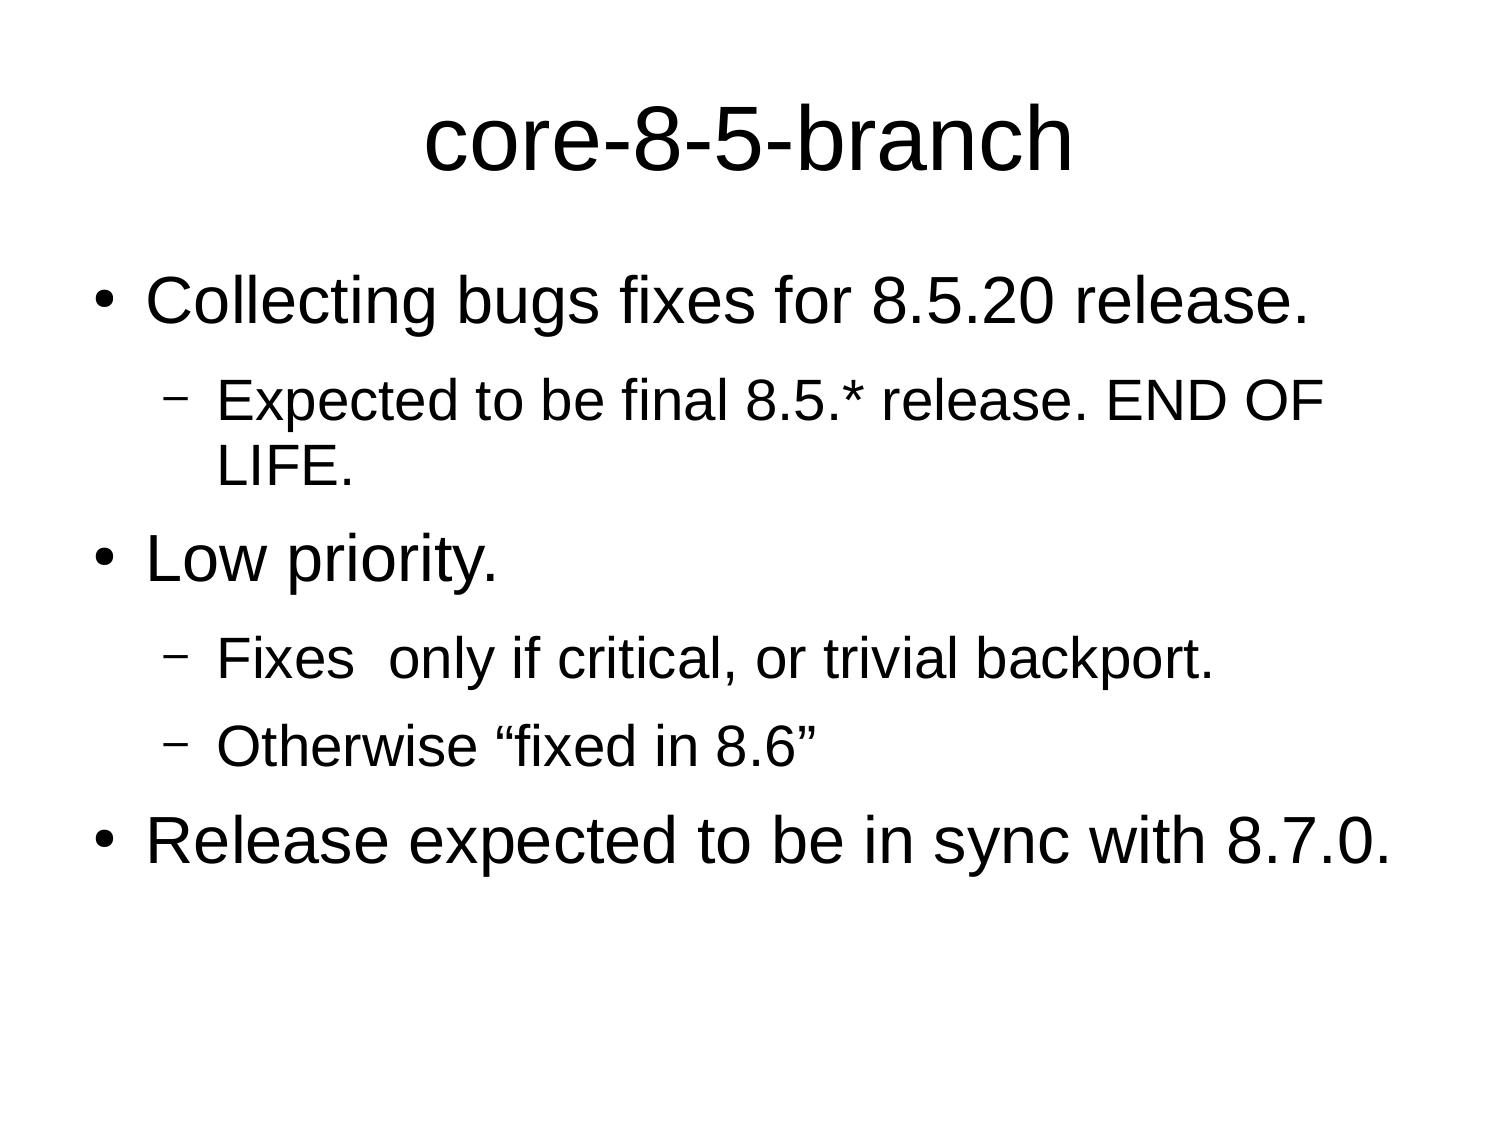

# core-8-5-branch
Collecting bugs fixes for 8.5.20 release.
Expected to be final 8.5.* release. END OF LIFE.
Low priority.
Fixes only if critical, or trivial backport.
Otherwise “fixed in 8.6”
Release expected to be in sync with 8.7.0.